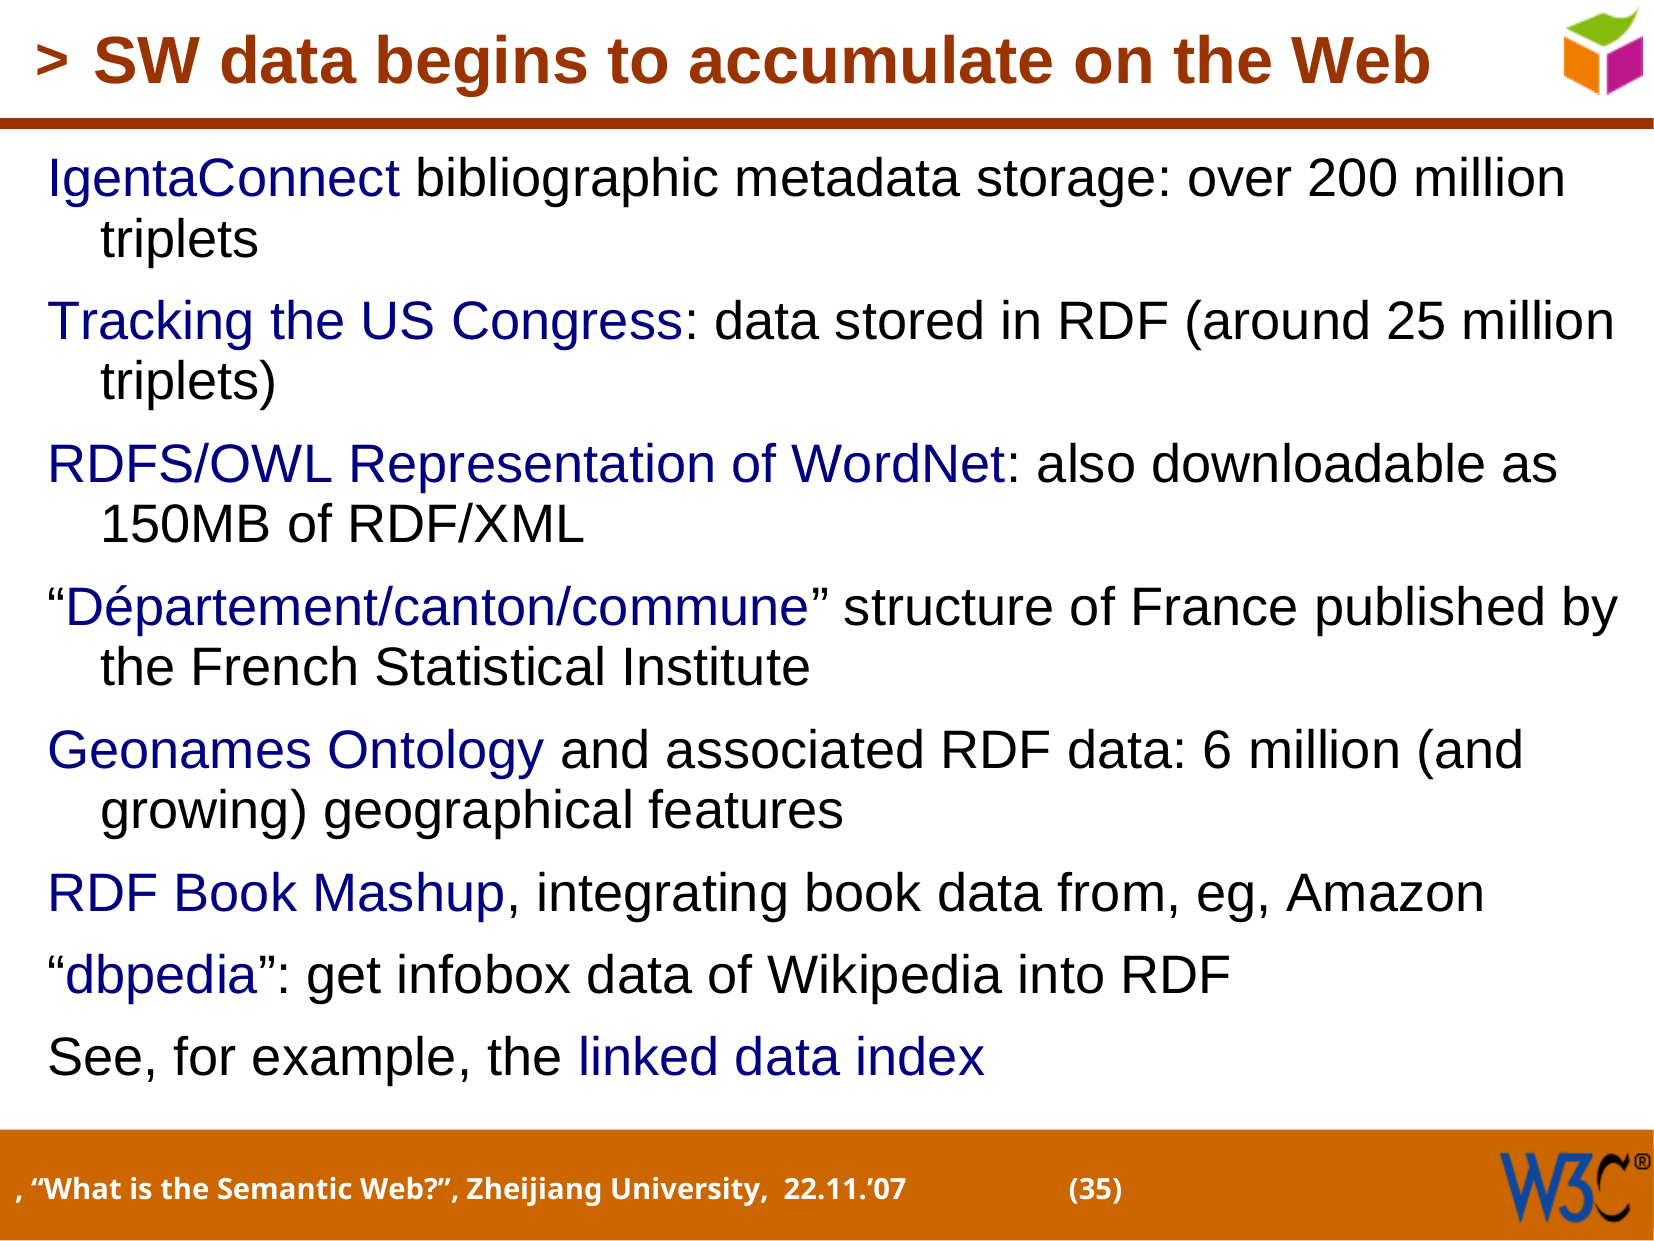

# SW data begins to accumulate on the Web
IgentaConnect bibliographic metadata storage: over 200 million triplets
Tracking the US Congress: data stored in RDF (around 25 million triplets)
RDFS/OWL Representation of WordNet: also downloadable as 150MB of RDF/XML
“Département/canton/commune” structure of France published by the French Statistical Institute
Geonames Ontology and associated RDF data: 6 million (and growing) geographical features
RDF Book Mashup, integrating book data from, eg, Amazon
“dbpedia”: get infobox data of Wikipedia into RDF
See, for example, the linked data index